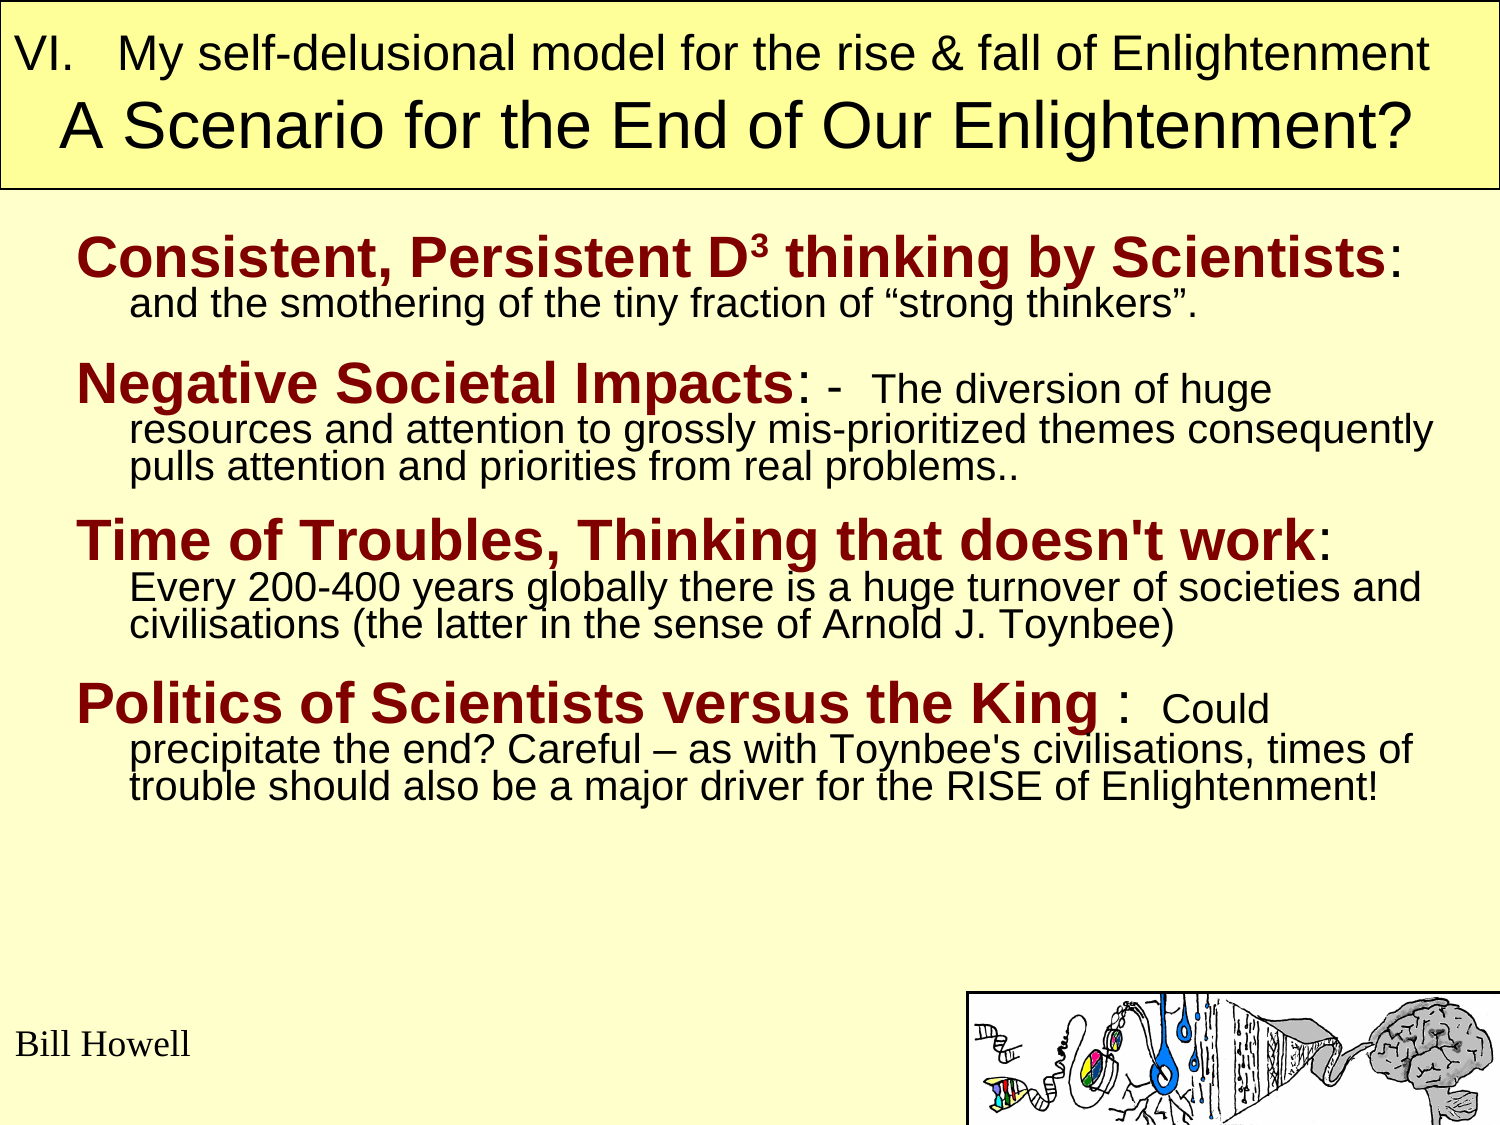

# VI. My self-delusional model for the rise & fall of Enlightenment A Scenario for the End of Our Enlightenment?
Consistent, Persistent D3 thinking by Scientists: and the smothering of the tiny fraction of “strong thinkers”.
Negative Societal Impacts: - The diversion of huge resources and attention to grossly mis-prioritized themes consequently pulls attention and priorities from real problems..
Time of Troubles, Thinking that doesn't work: Every 200-400 years globally there is a huge turnover of societies and civilisations (the latter in the sense of Arnold J. Toynbee)
Politics of Scientists versus the King : Could precipitate the end? Careful – as with Toynbee's civilisations, times of trouble should also be a major driver for the RISE of Enlightenment!
Bill Howell